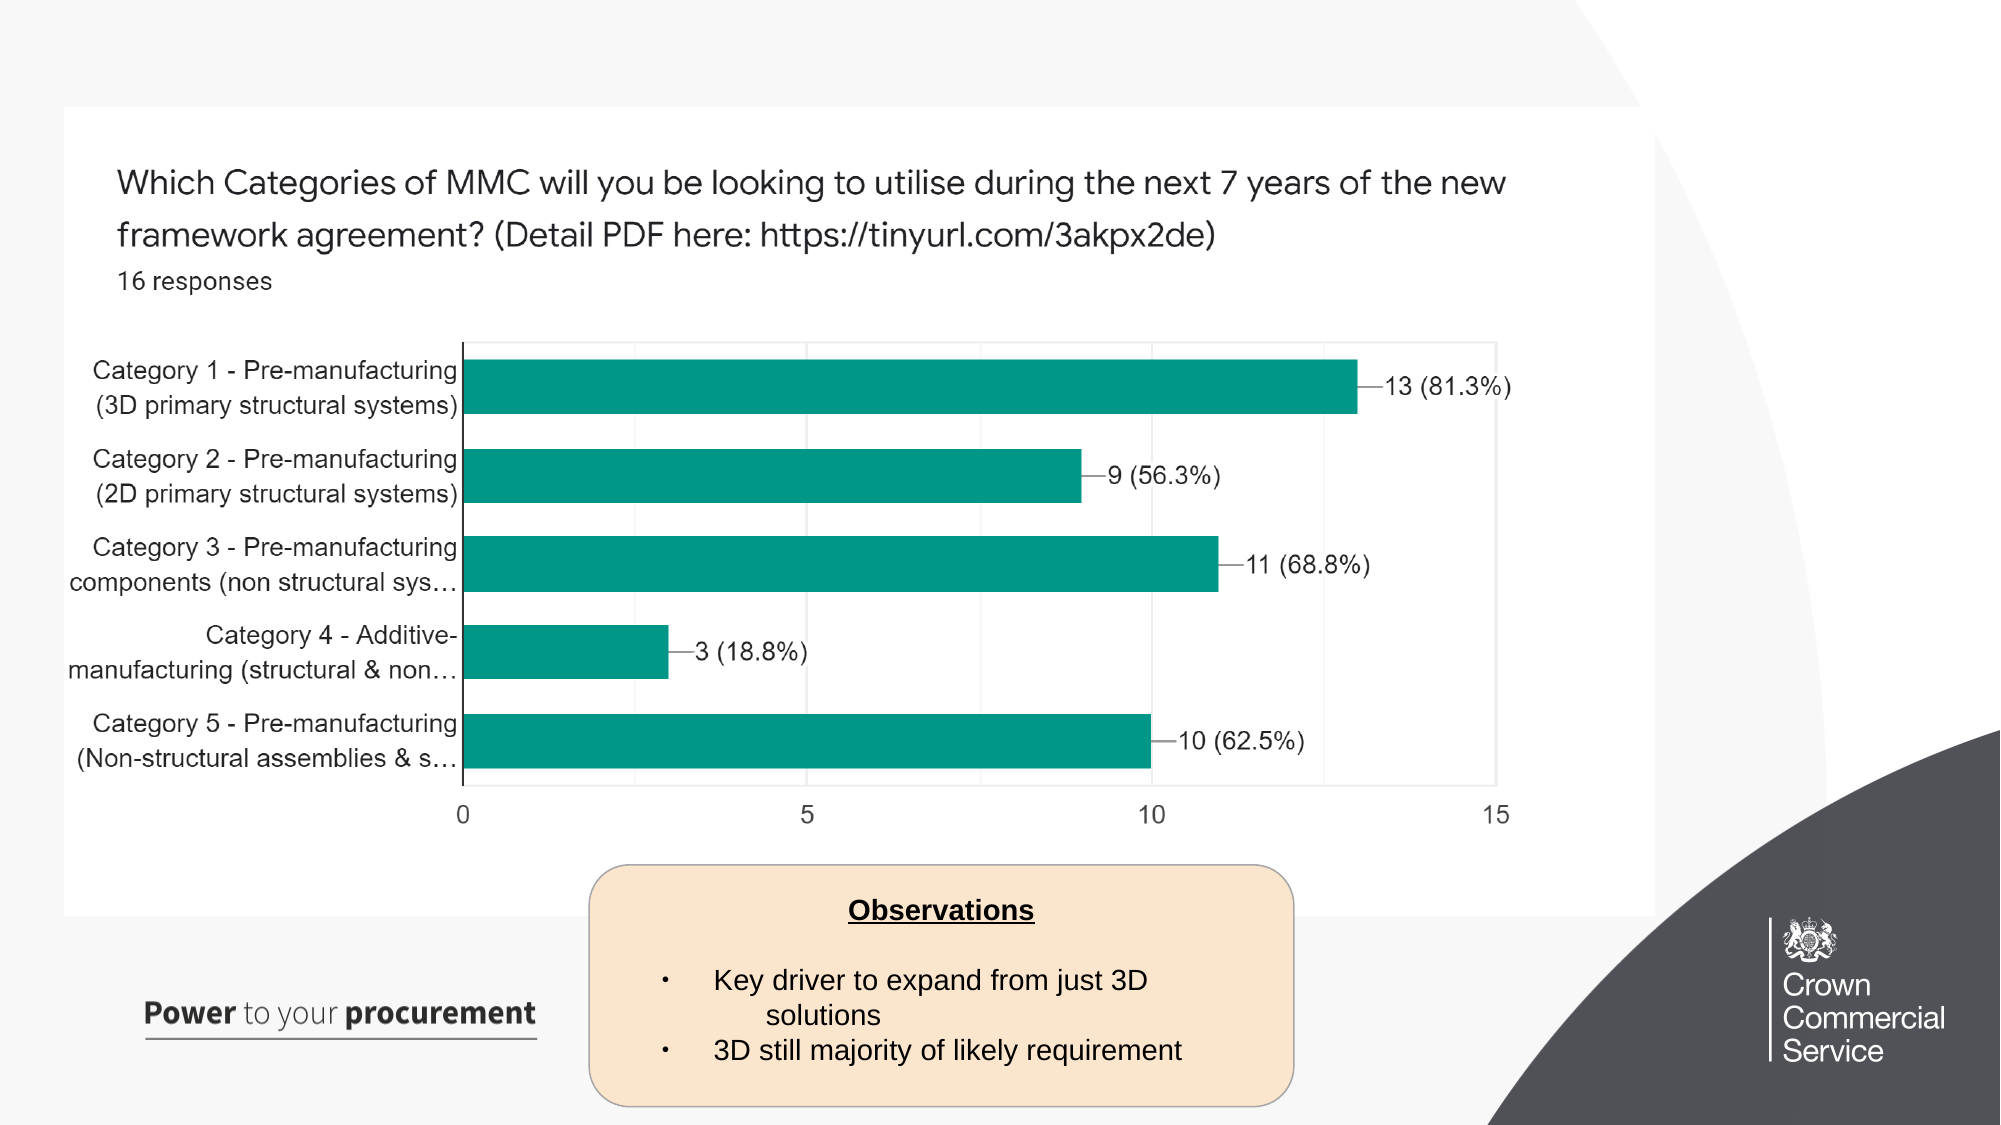

Observations
Key driver to expand from just 3D solutions
3D still majority of likely requirement